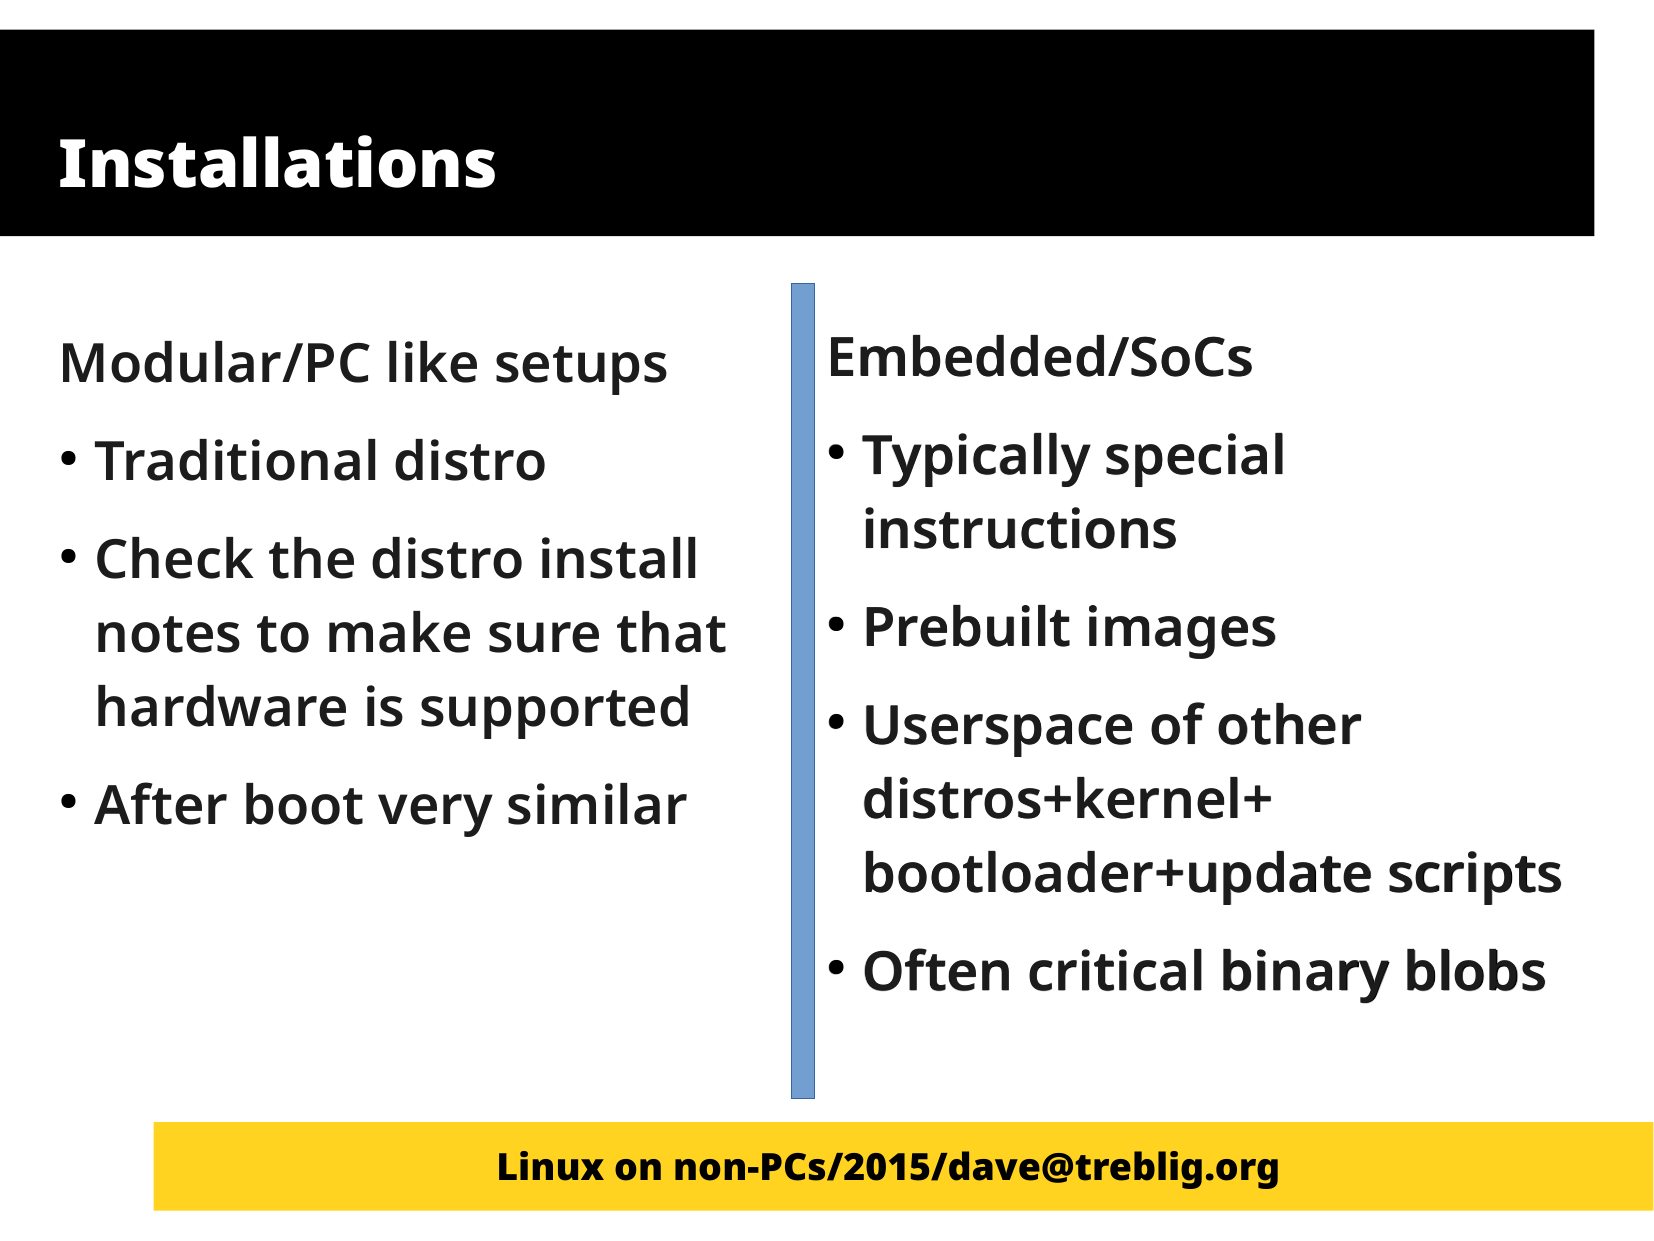

# Installations
Embedded/SoCs
Typically special instructions
Prebuilt images
Userspace of other distros+kernel+
bootloader+update scripts
Often critical binary blobs
Modular/PC like setups
Traditional distro
Check the distro install notes to make sure that hardware is supported
After boot very similar